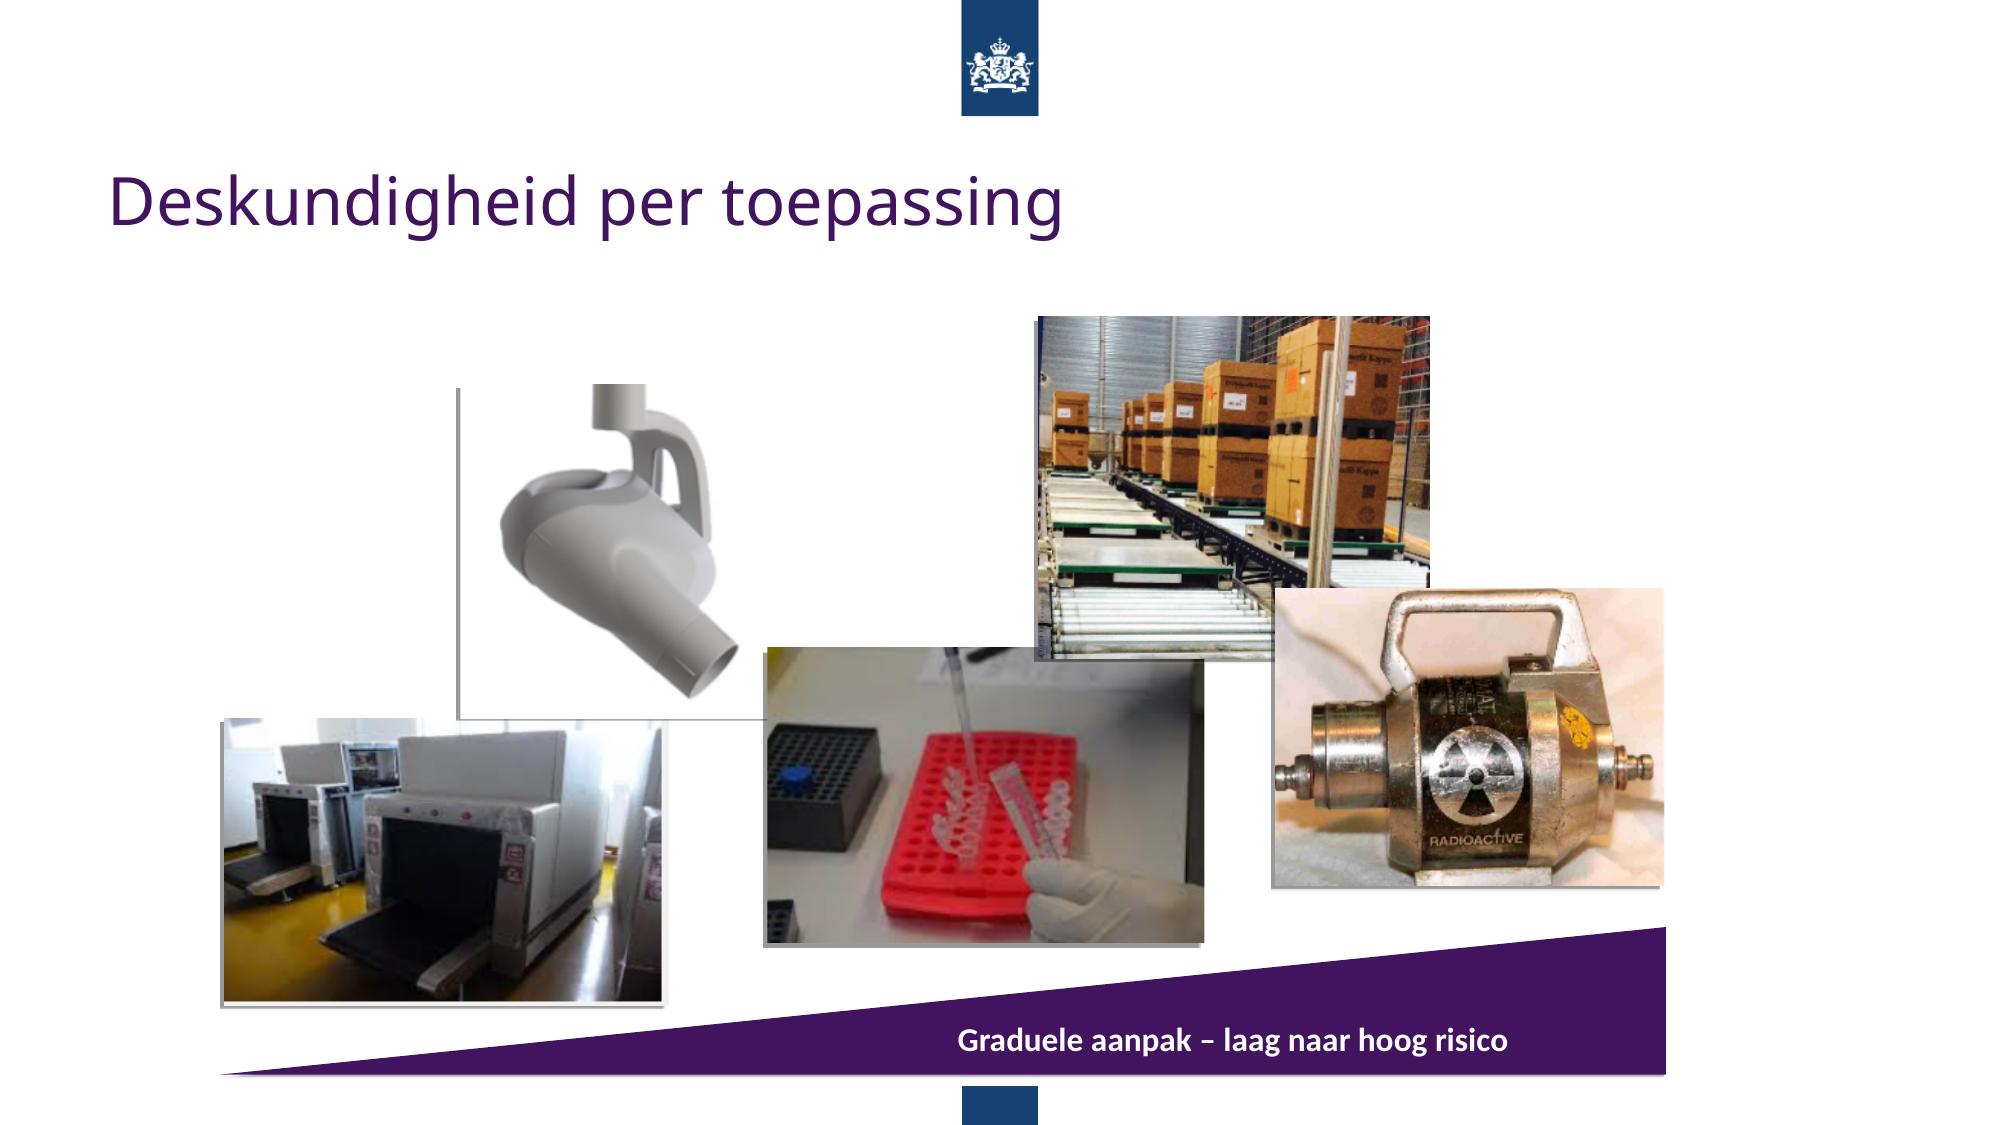

# Deskundigheid per toepassing
Graduele aanpak – laag naar hoog risico